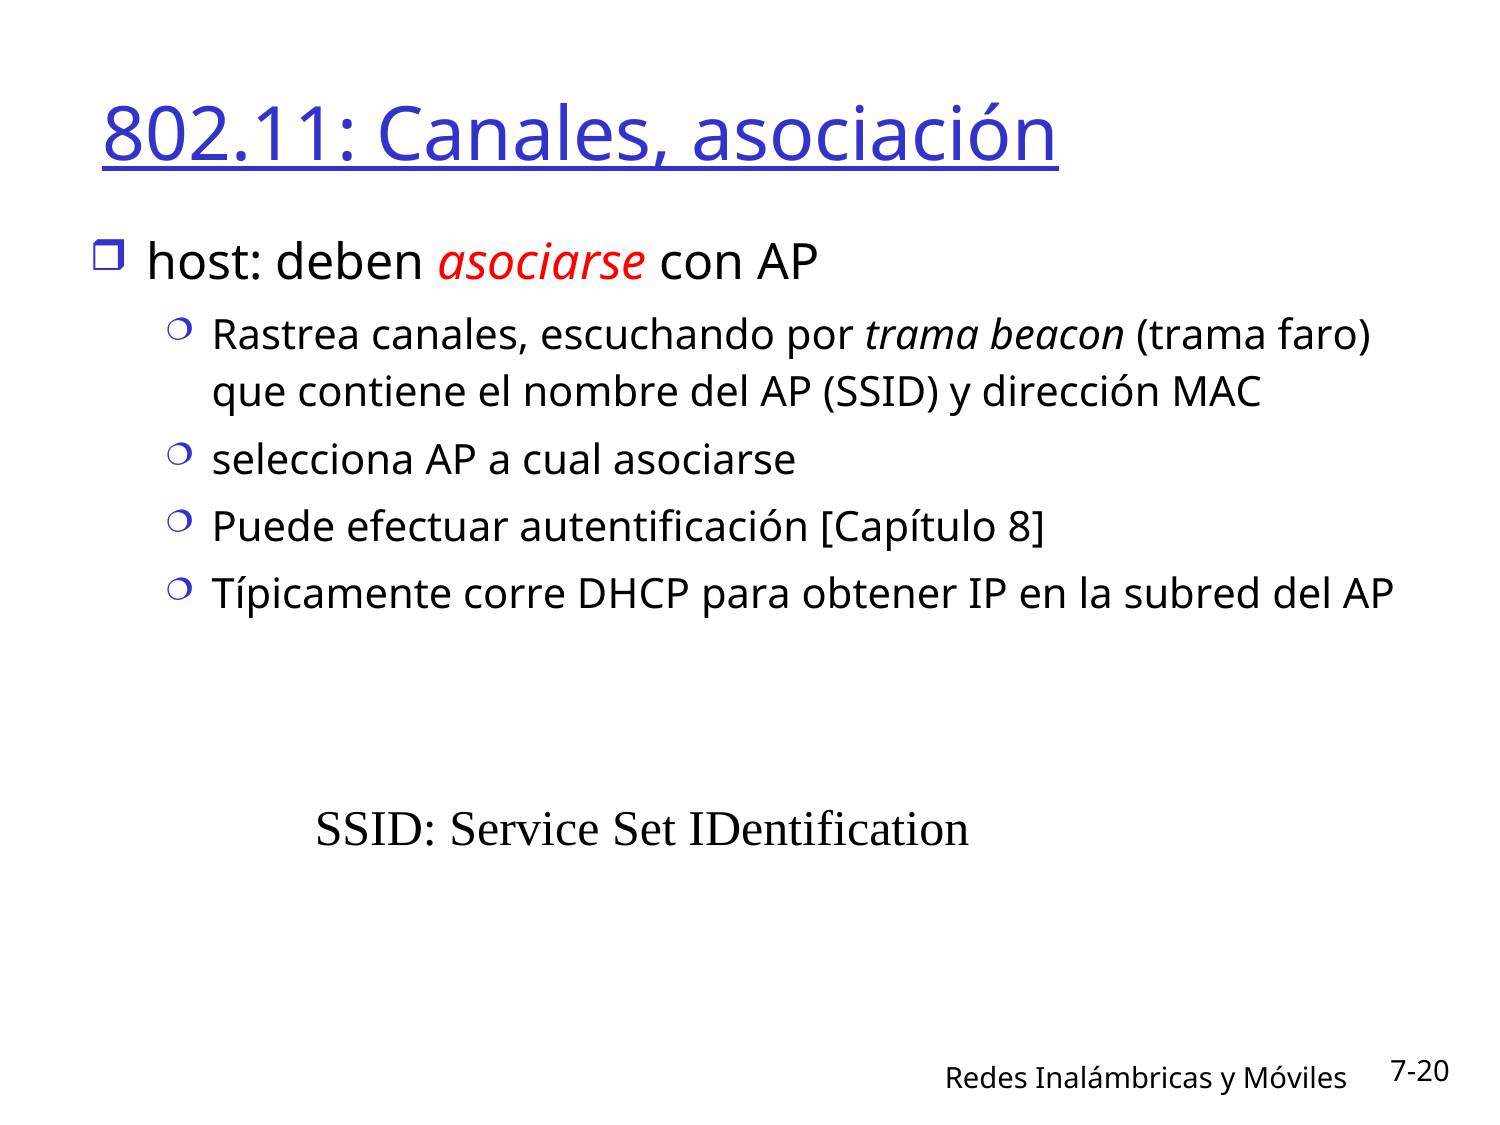

# 802.11: Canales, asociación
host: deben asociarse con AP
Rastrea canales, escuchando por trama beacon (trama faro) que contiene el nombre del AP (SSID) y dirección MAC
selecciona AP a cual asociarse
Puede efectuar autentificación [Capítulo 8]
Típicamente corre DHCP para obtener IP en la subred del AP
SSID: Service Set IDentification
20